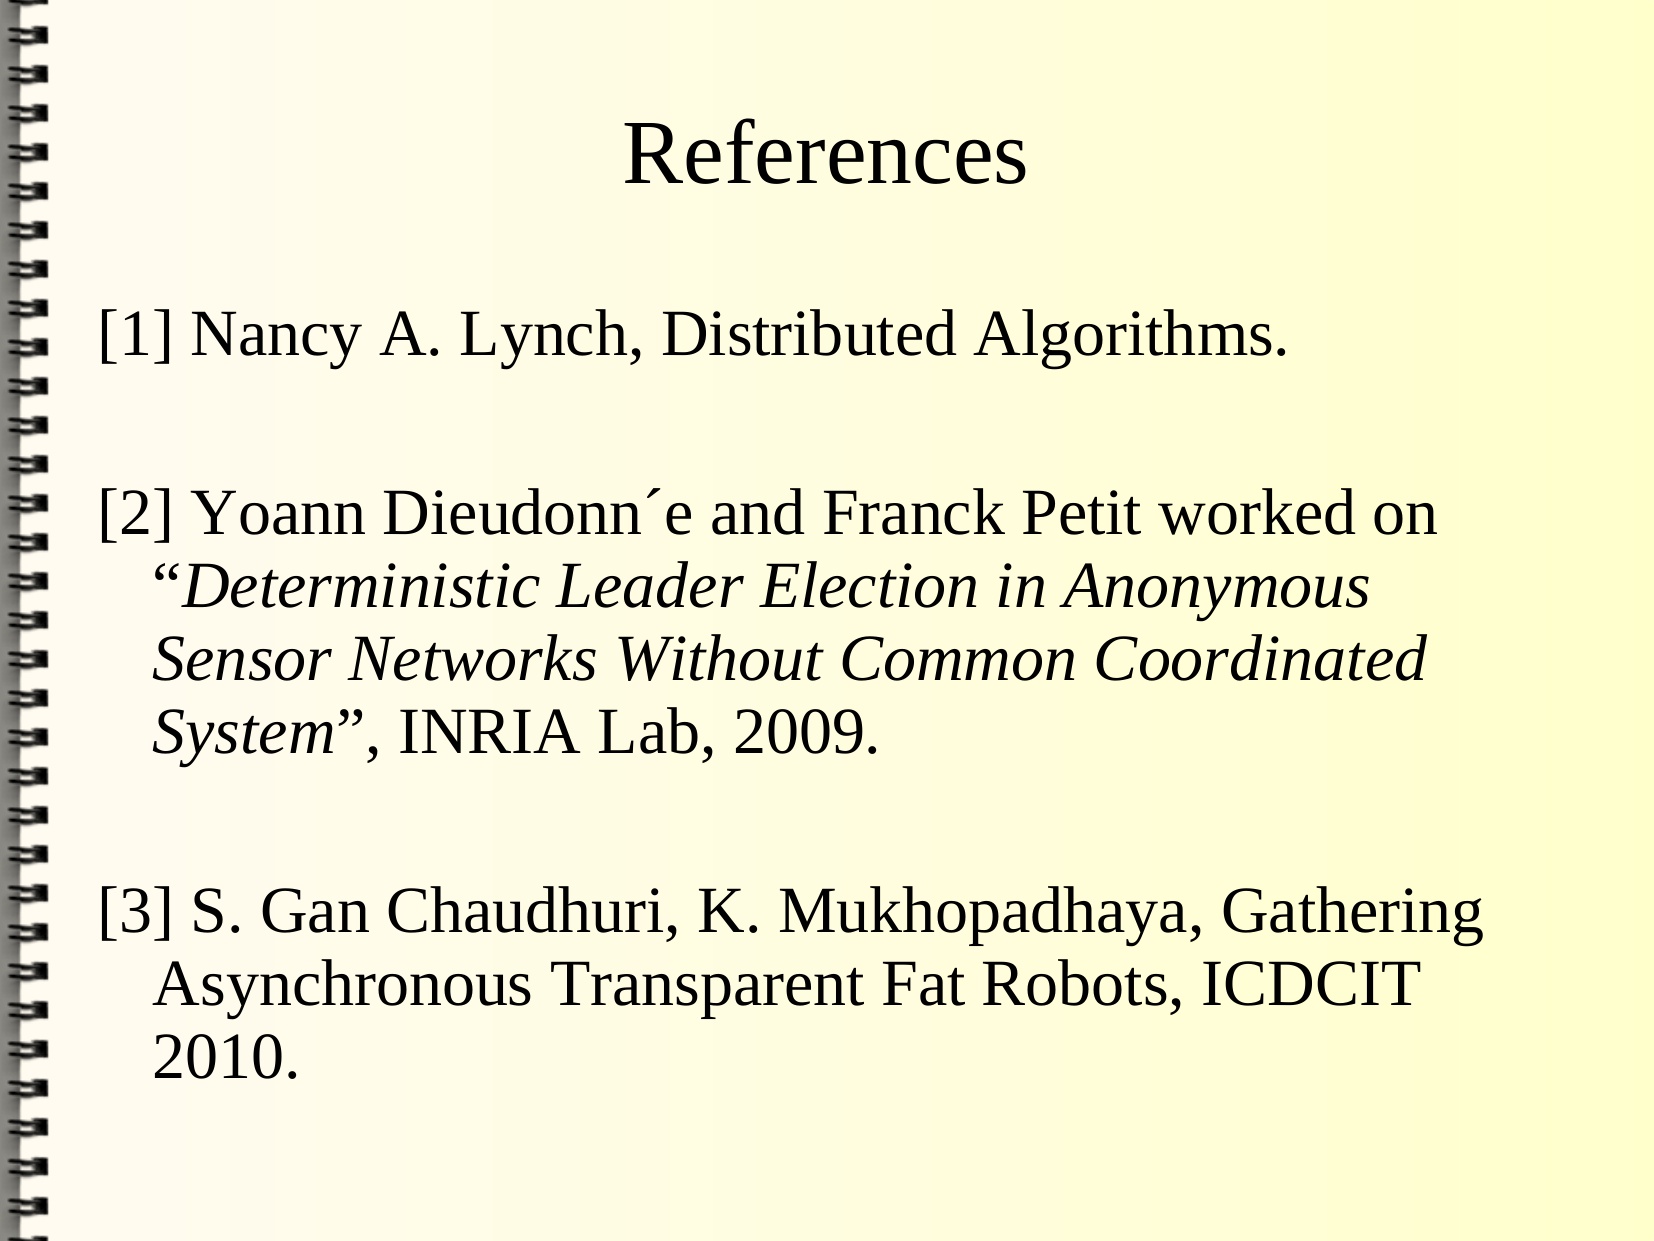

# References
[1] Nancy A. Lynch, Distributed Algorithms.
[2] Yoann Dieudonn´e and Franck Petit worked on “Deterministic Leader Election in Anonymous Sensor Networks Without Common Coordinated System”, INRIA Lab, 2009.
[3] S. Gan Chaudhuri, K. Mukhopadhaya, Gathering Asynchronous Transparent Fat Robots, ICDCIT 2010.